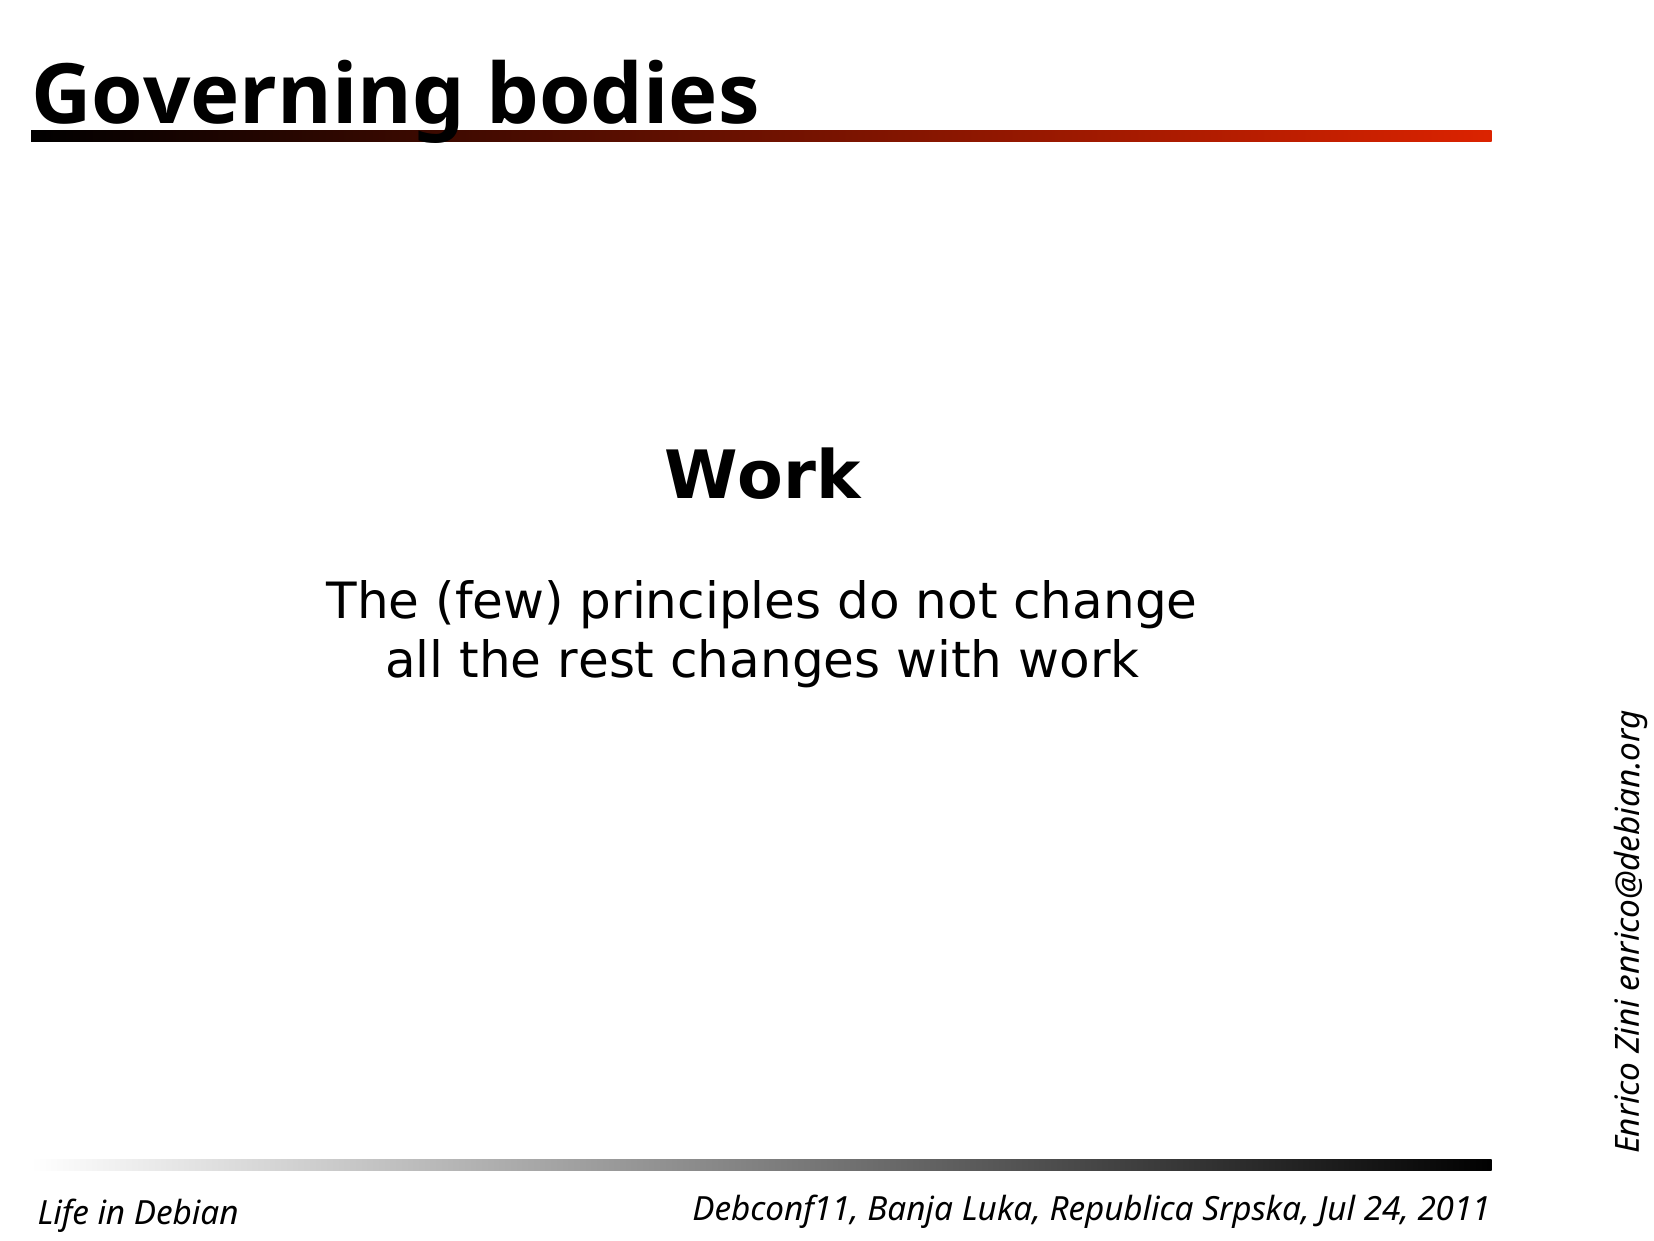

Governing bodies
Work
The (few) principles do not change
all the rest changes with work